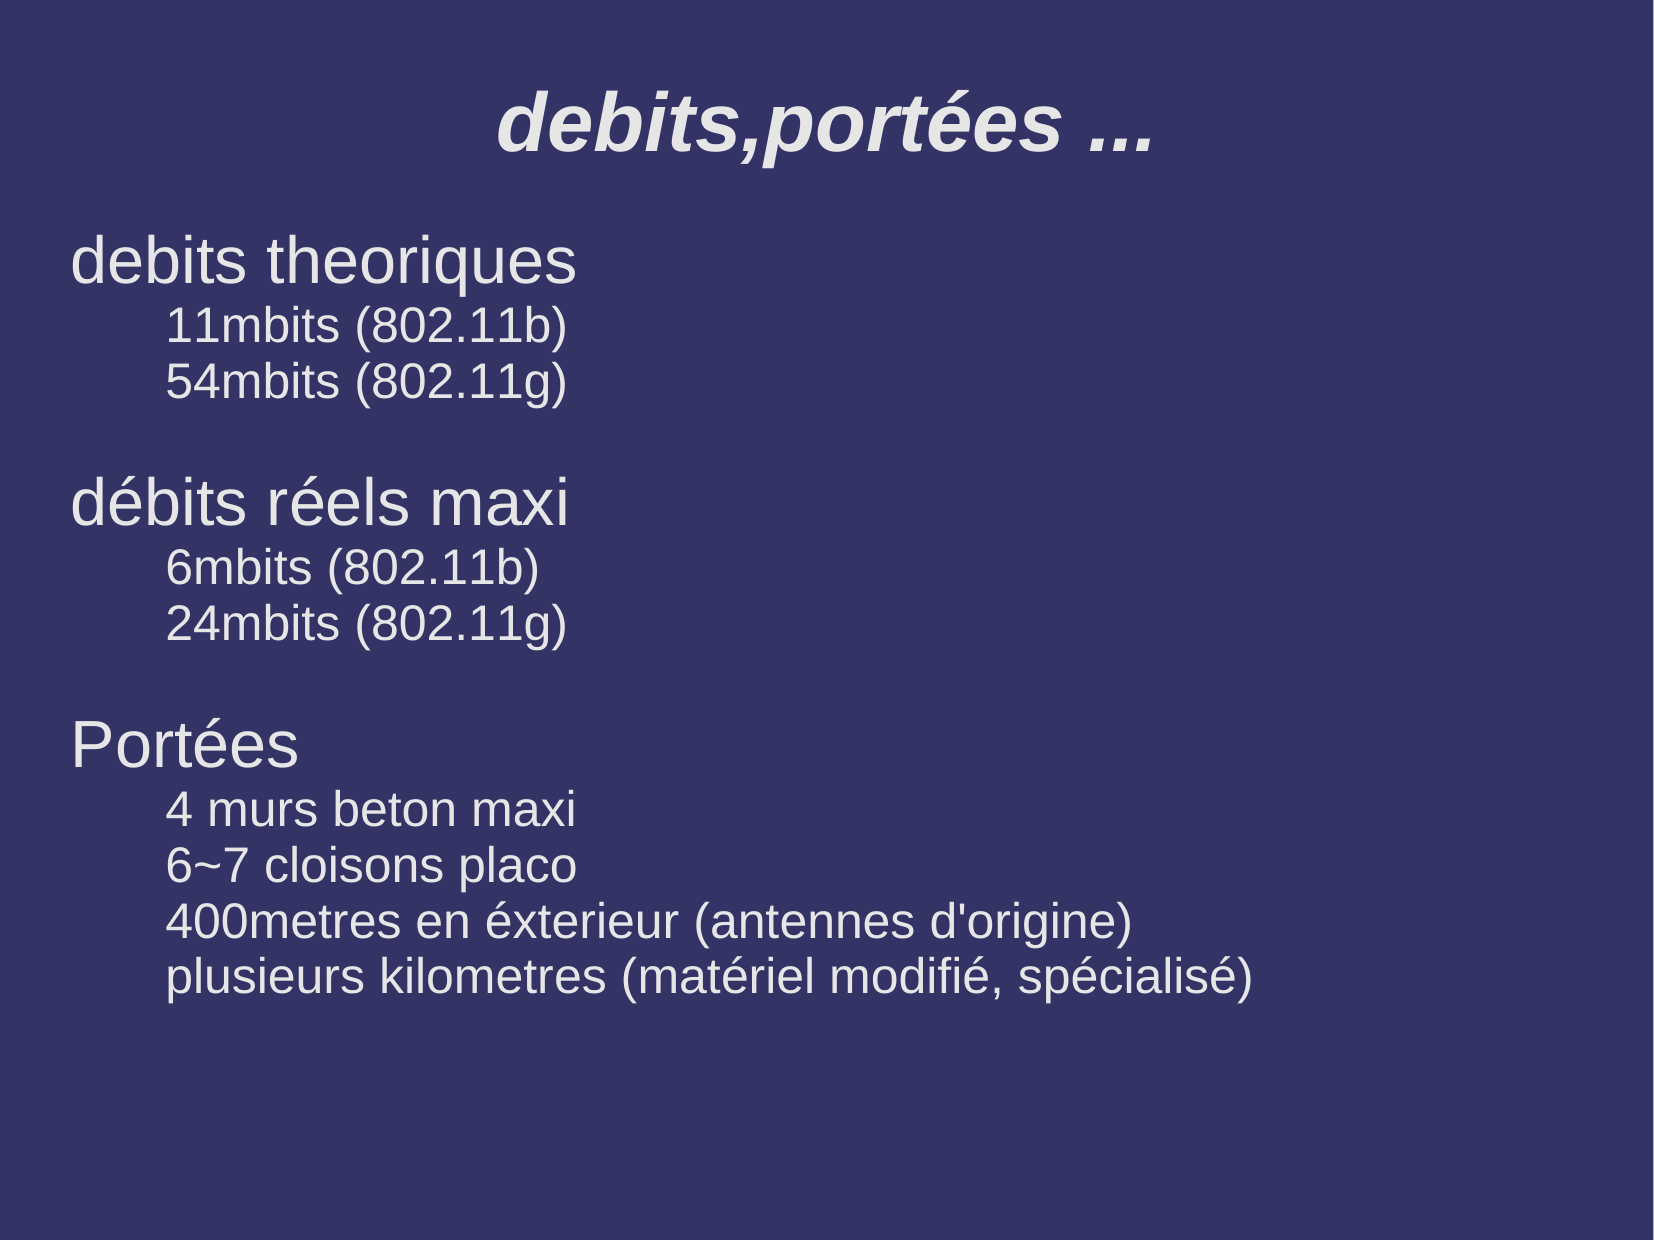

# debits,portées ...
debits theoriques
11mbits (802.11b)
54mbits (802.11g)
débits réels maxi
6mbits (802.11b)
24mbits (802.11g)
Portées
4 murs beton maxi
6~7 cloisons placo
400metres en éxterieur (antennes d'origine)
plusieurs kilometres (matériel modifié, spécialisé)